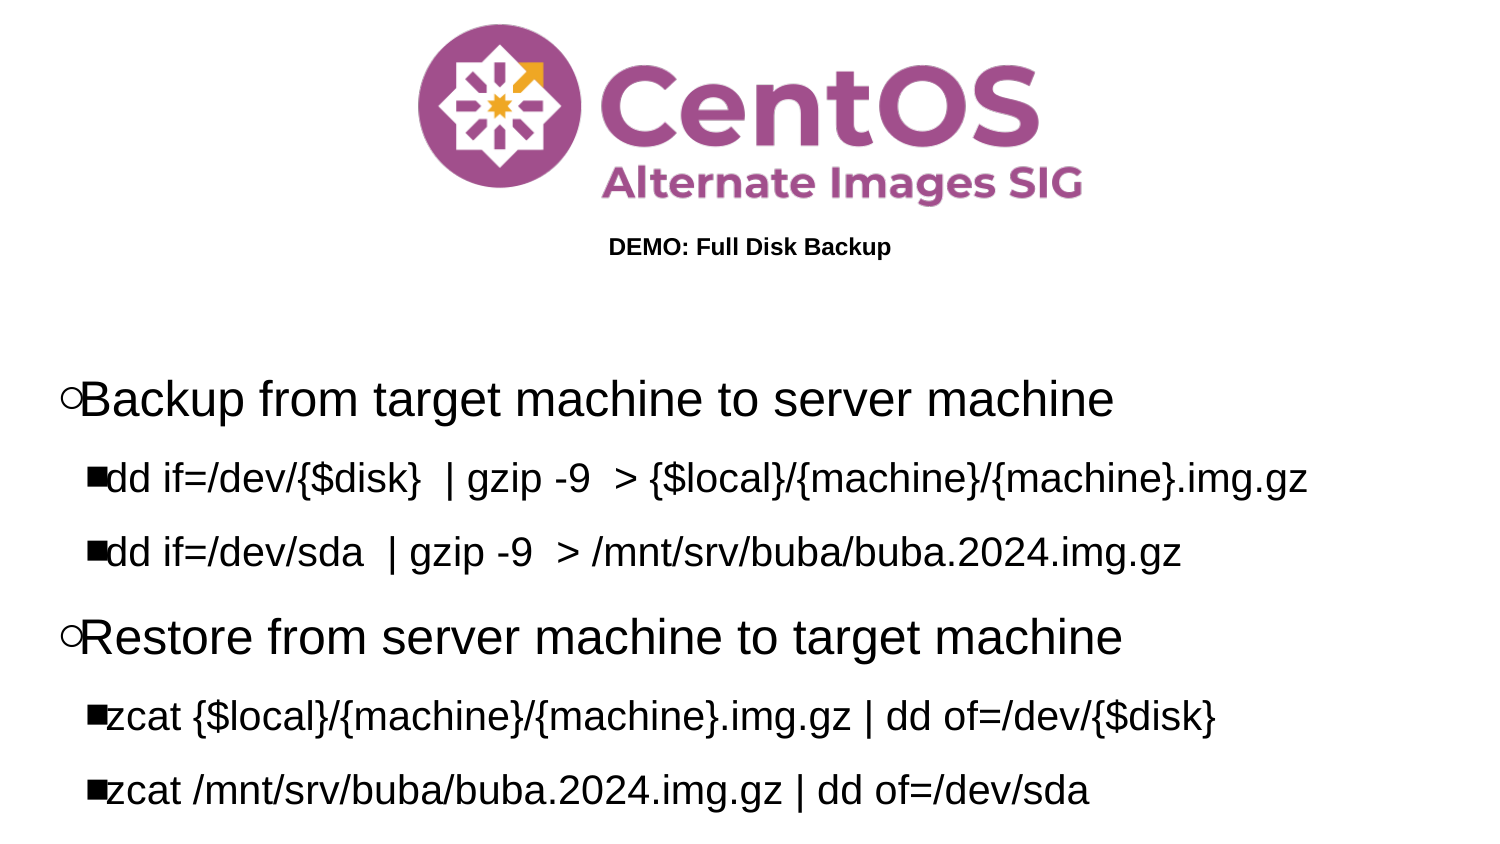

# DEMO: Full Disk Backup
Backup from target machine to server machine
dd if=/dev/{$disk} | gzip -9 > {$local}/{machine}/{machine}.img.gz
dd if=/dev/sda | gzip -9 > /mnt/srv/buba/buba.2024.img.gz
Restore from server machine to target machine
zcat {$local}/{machine}/{machine}.img.gz | dd of=/dev/{$disk}
zcat /mnt/srv/buba/buba.2024.img.gz | dd of=/dev/sda